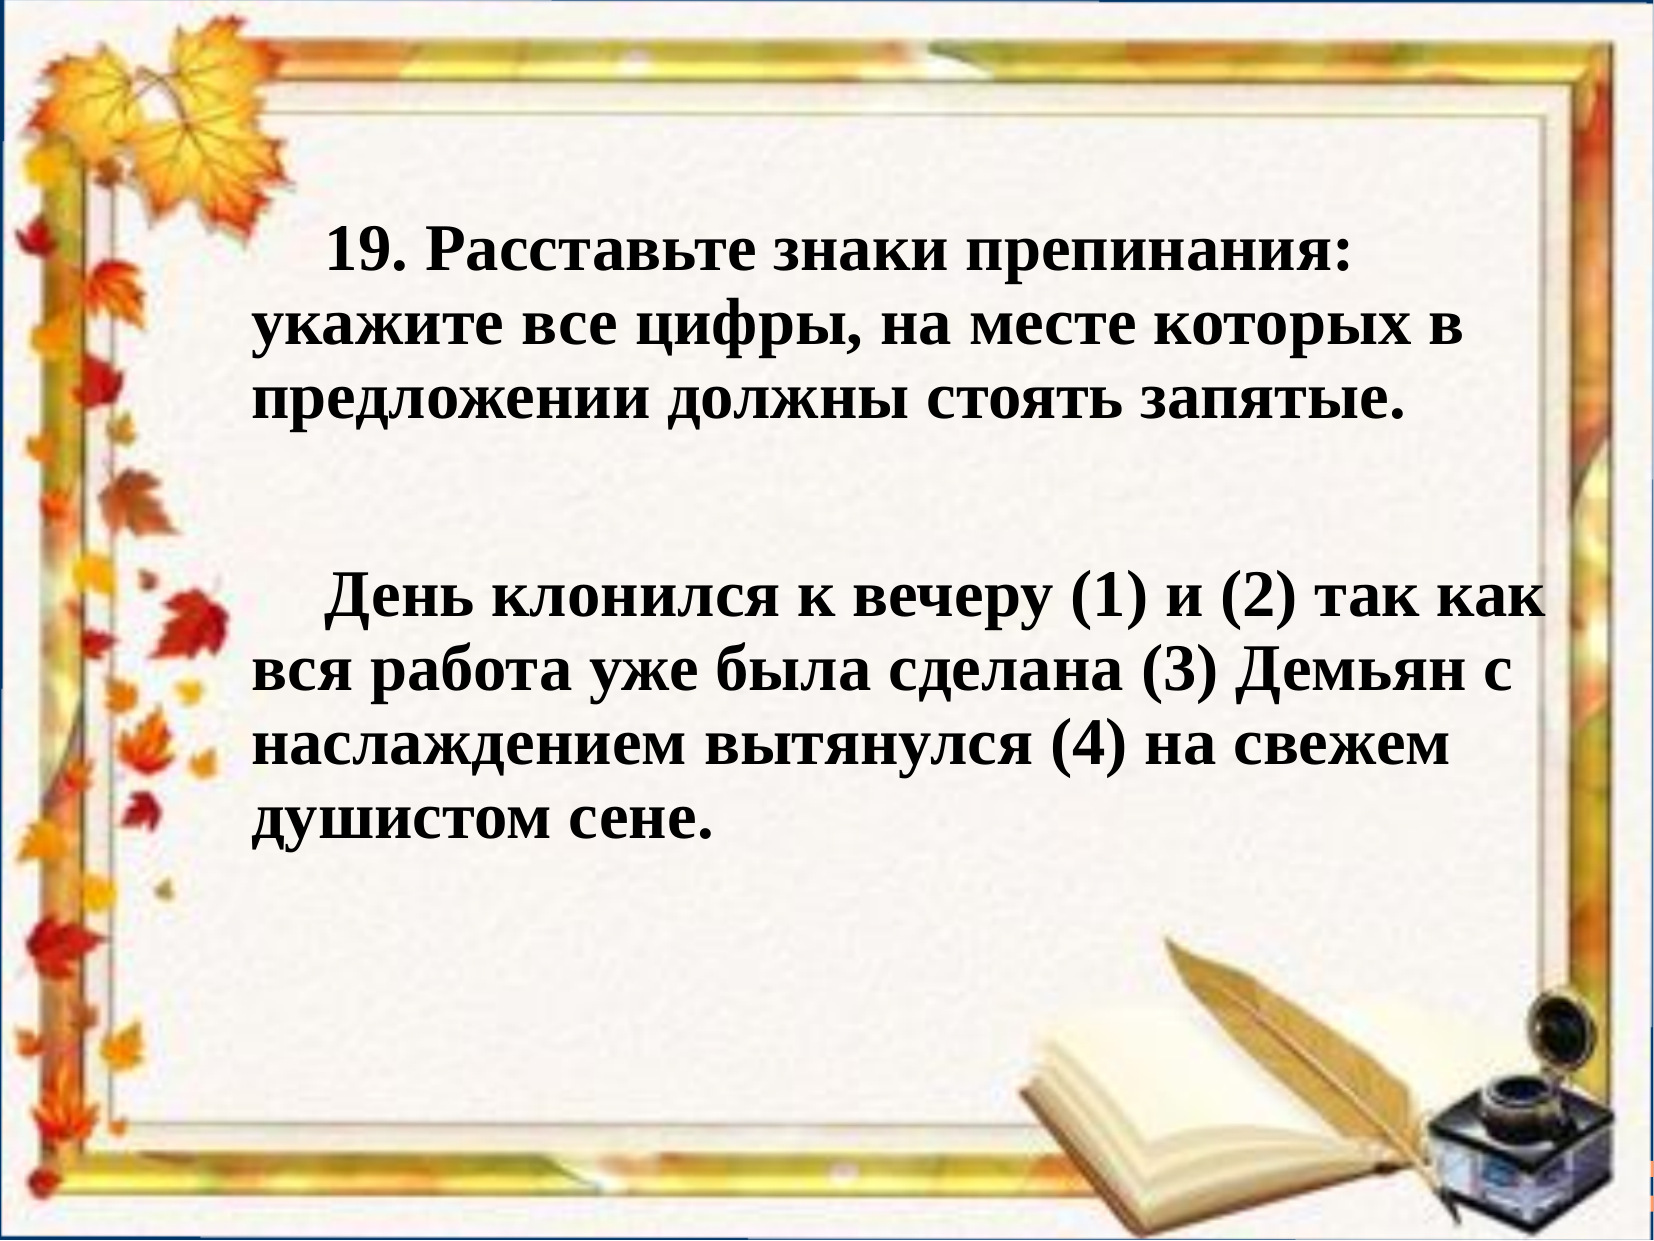

#
	19. Расставьте знаки препинания: укажите все цифры, на месте которых в предложении должны стоять запятые.
	День клонился к вечеру (1) и (2) так как вся работа уже была сделана (3) Демьян с наслаждением вытянулся (4) на свежем душистом сене.